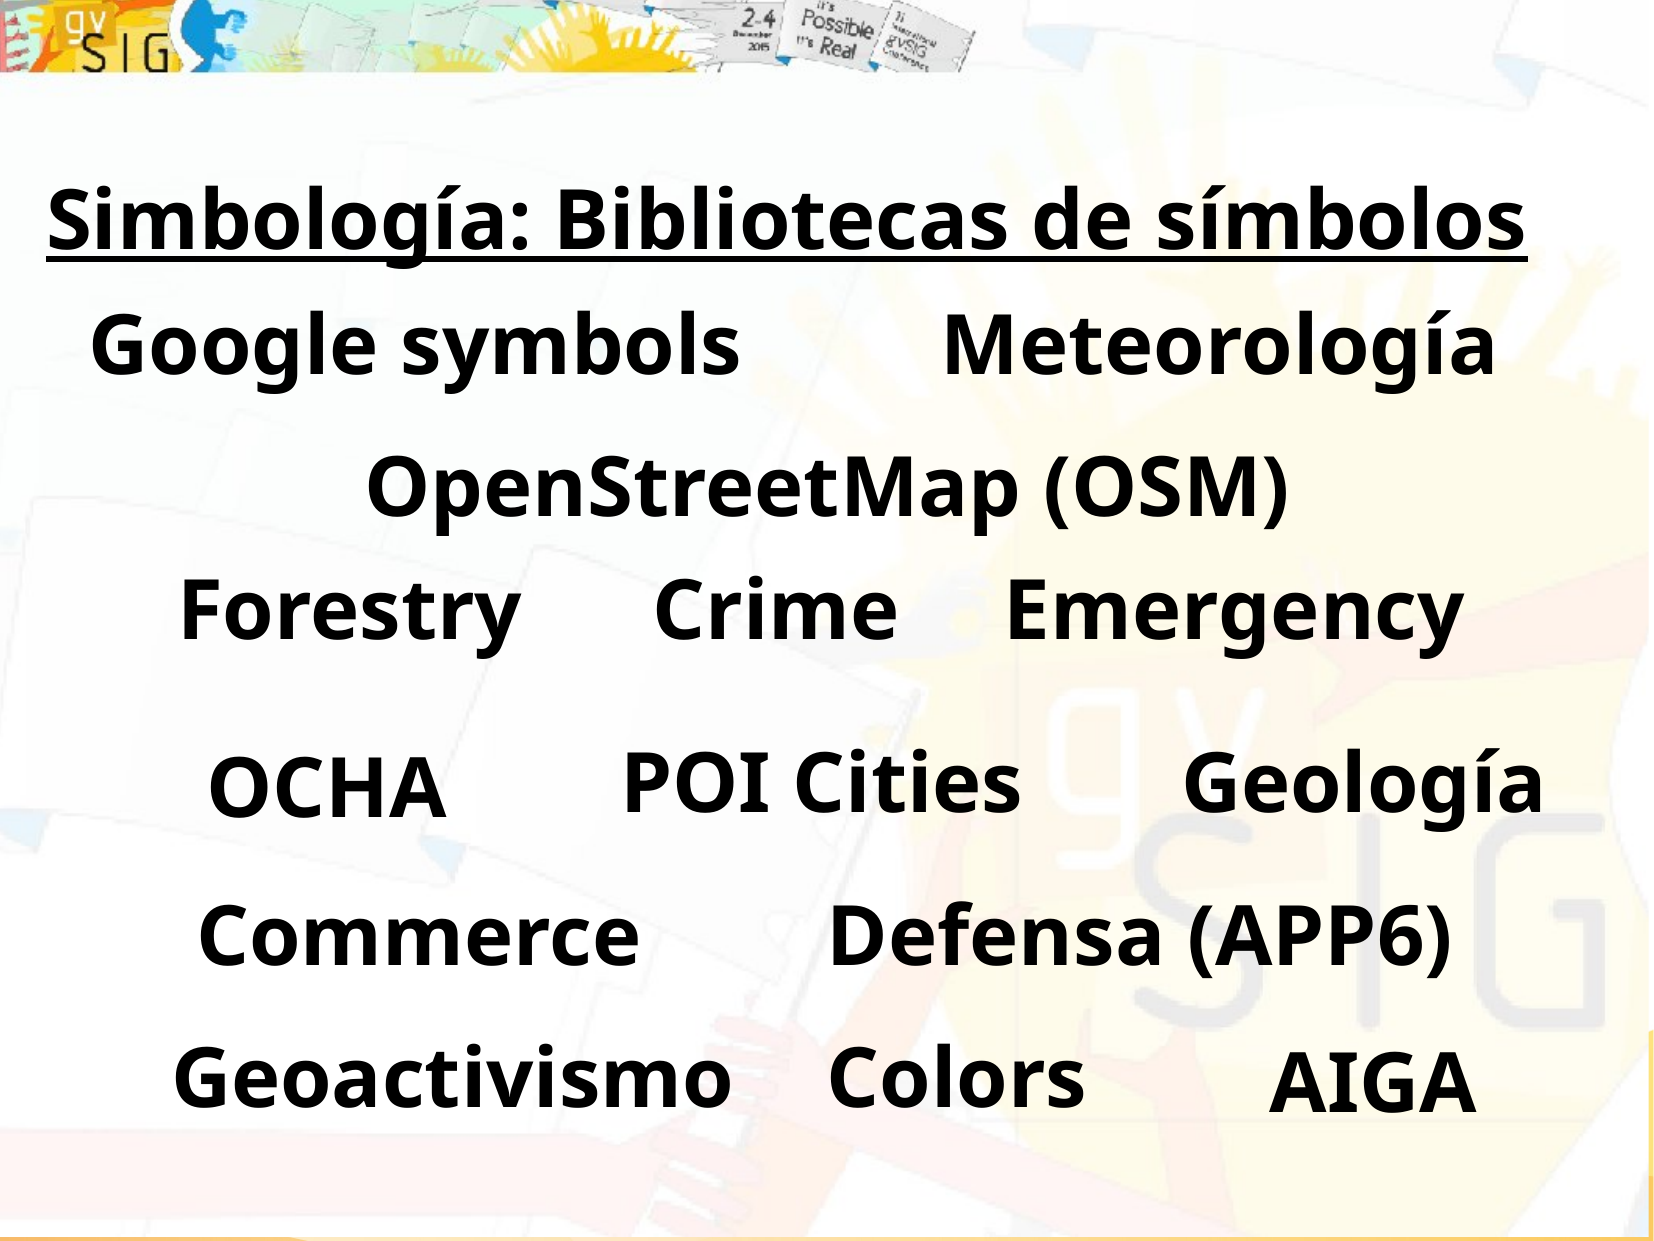

# Simbología: Bibliotecas de símbolos
Google symbols
Meteorología
OpenStreetMap (OSM)
Forestry
Crime
Emergency
POI Cities
Geología
OCHA
Commerce
Defensa (APP6)
Geoactivismo
Colors
AIGA